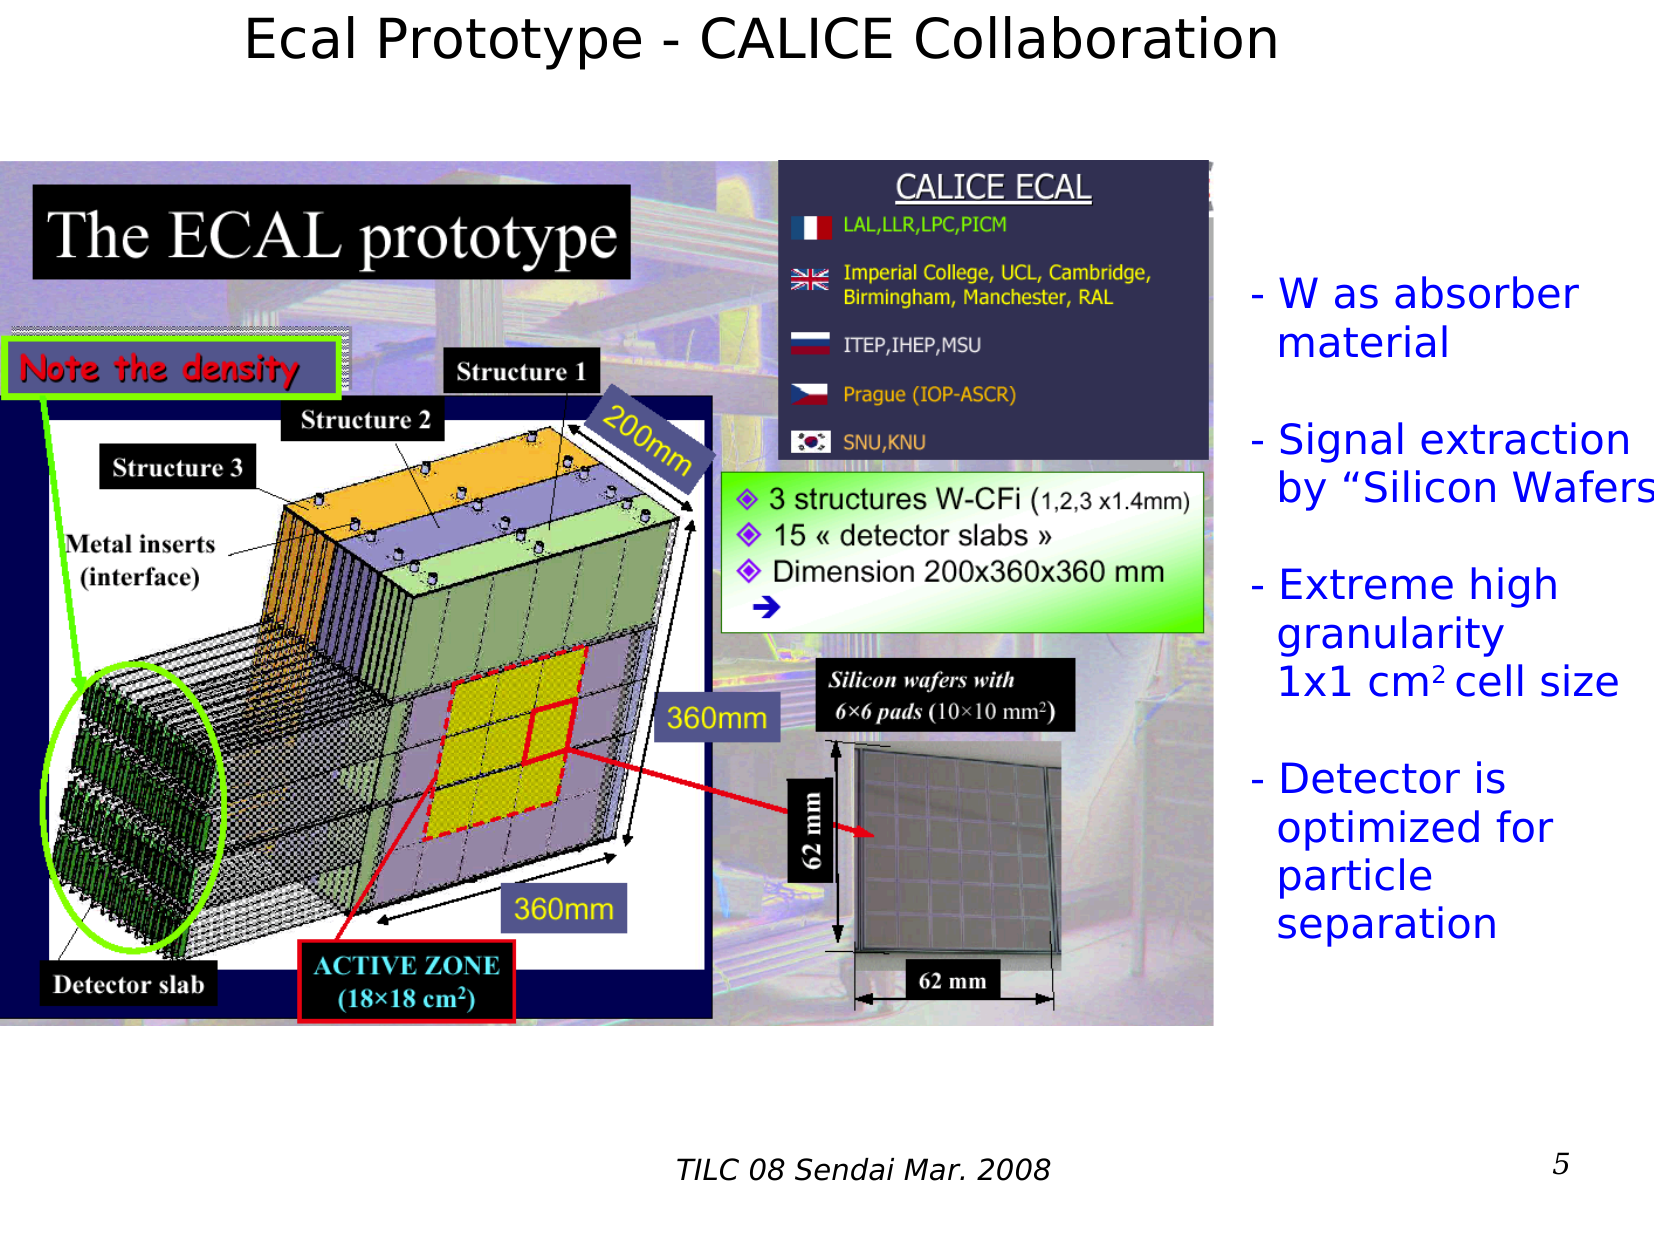

Ecal Prototype - CALICE Collaboration
- W as absorber
 material
- Signal extraction
 by “Silicon Wafers”
- Extreme high
 granularity
 1x1 cm2 cell size
- Detector is
 optimized for
 particle
 separation
5